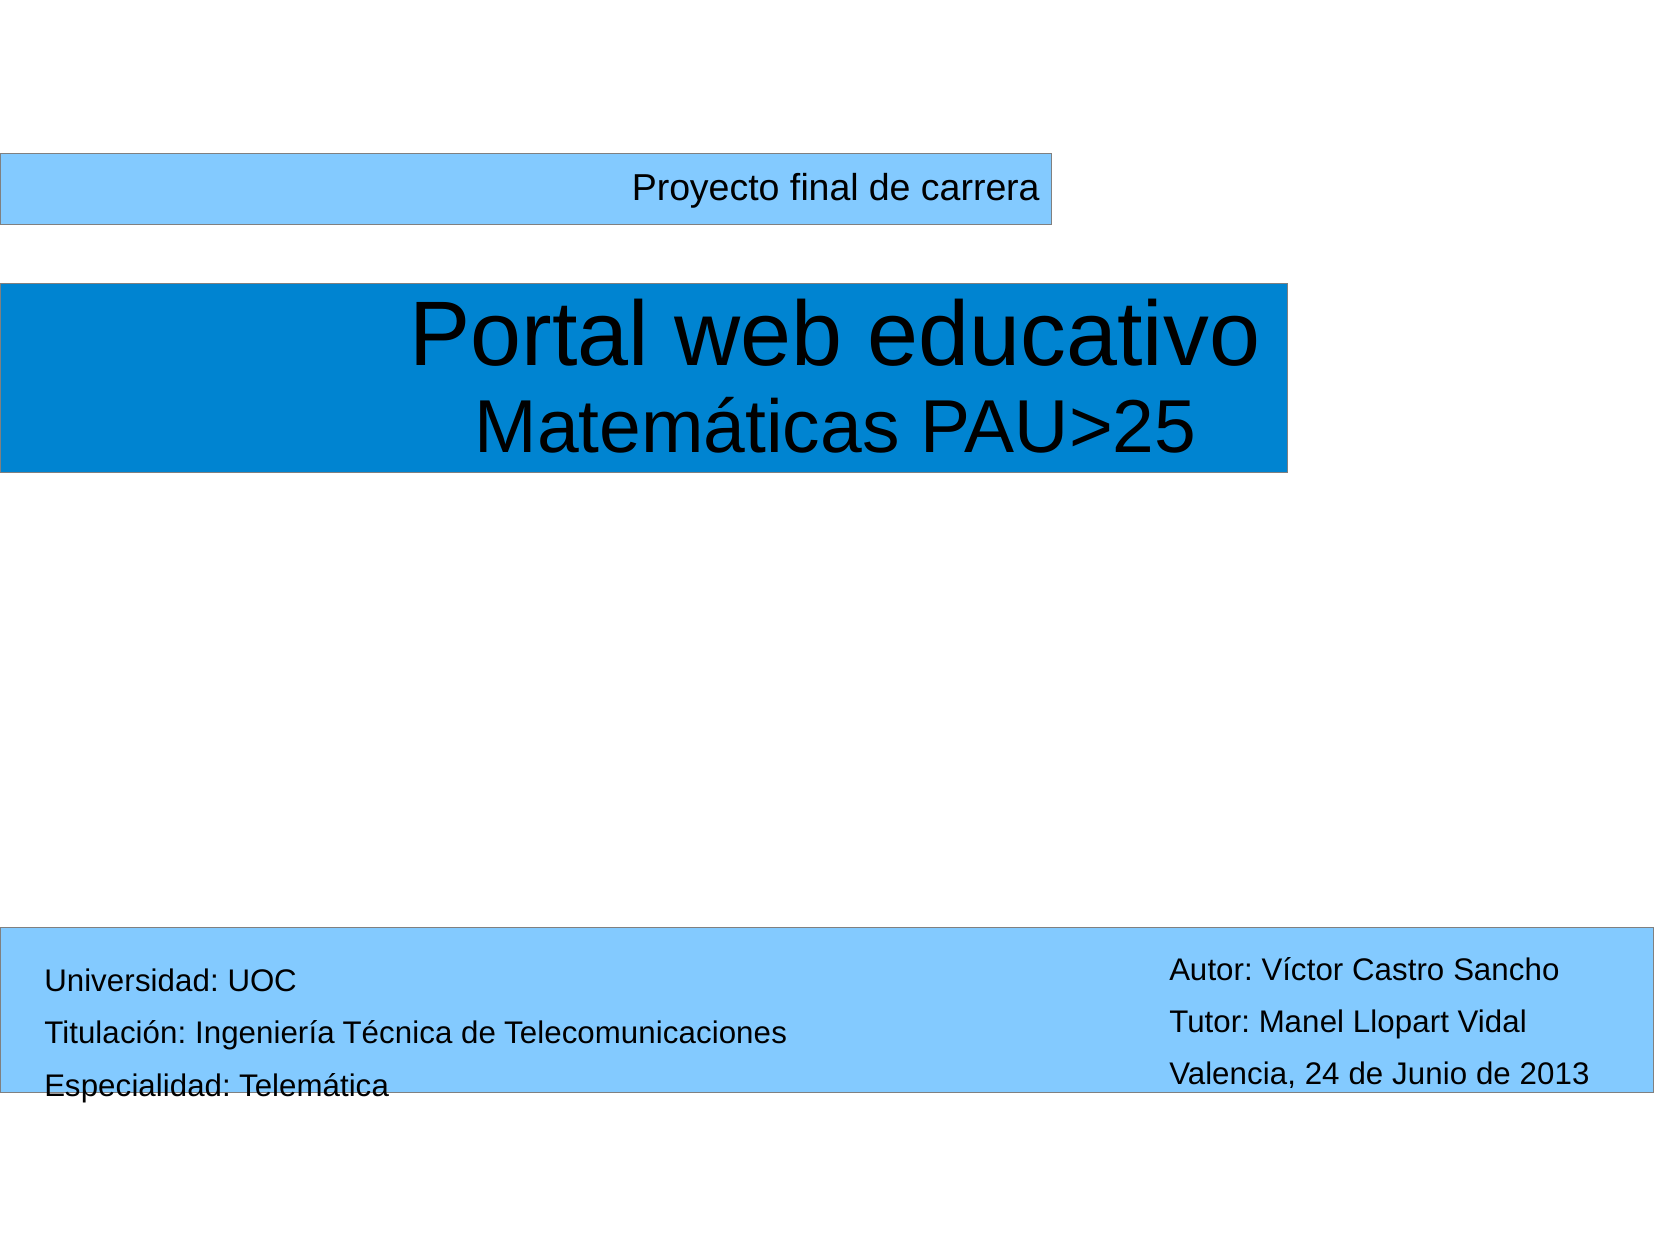

Proyecto final de carrera
# Portal web educativo Matemáticas PAU>25
Autor: Víctor Castro Sancho
Tutor: Manel Llopart Vidal
Valencia, 24 de Junio de 2013
Universidad: UOC
Titulación: Ingeniería Técnica de Telecomunicaciones
Especialidad: Telemática